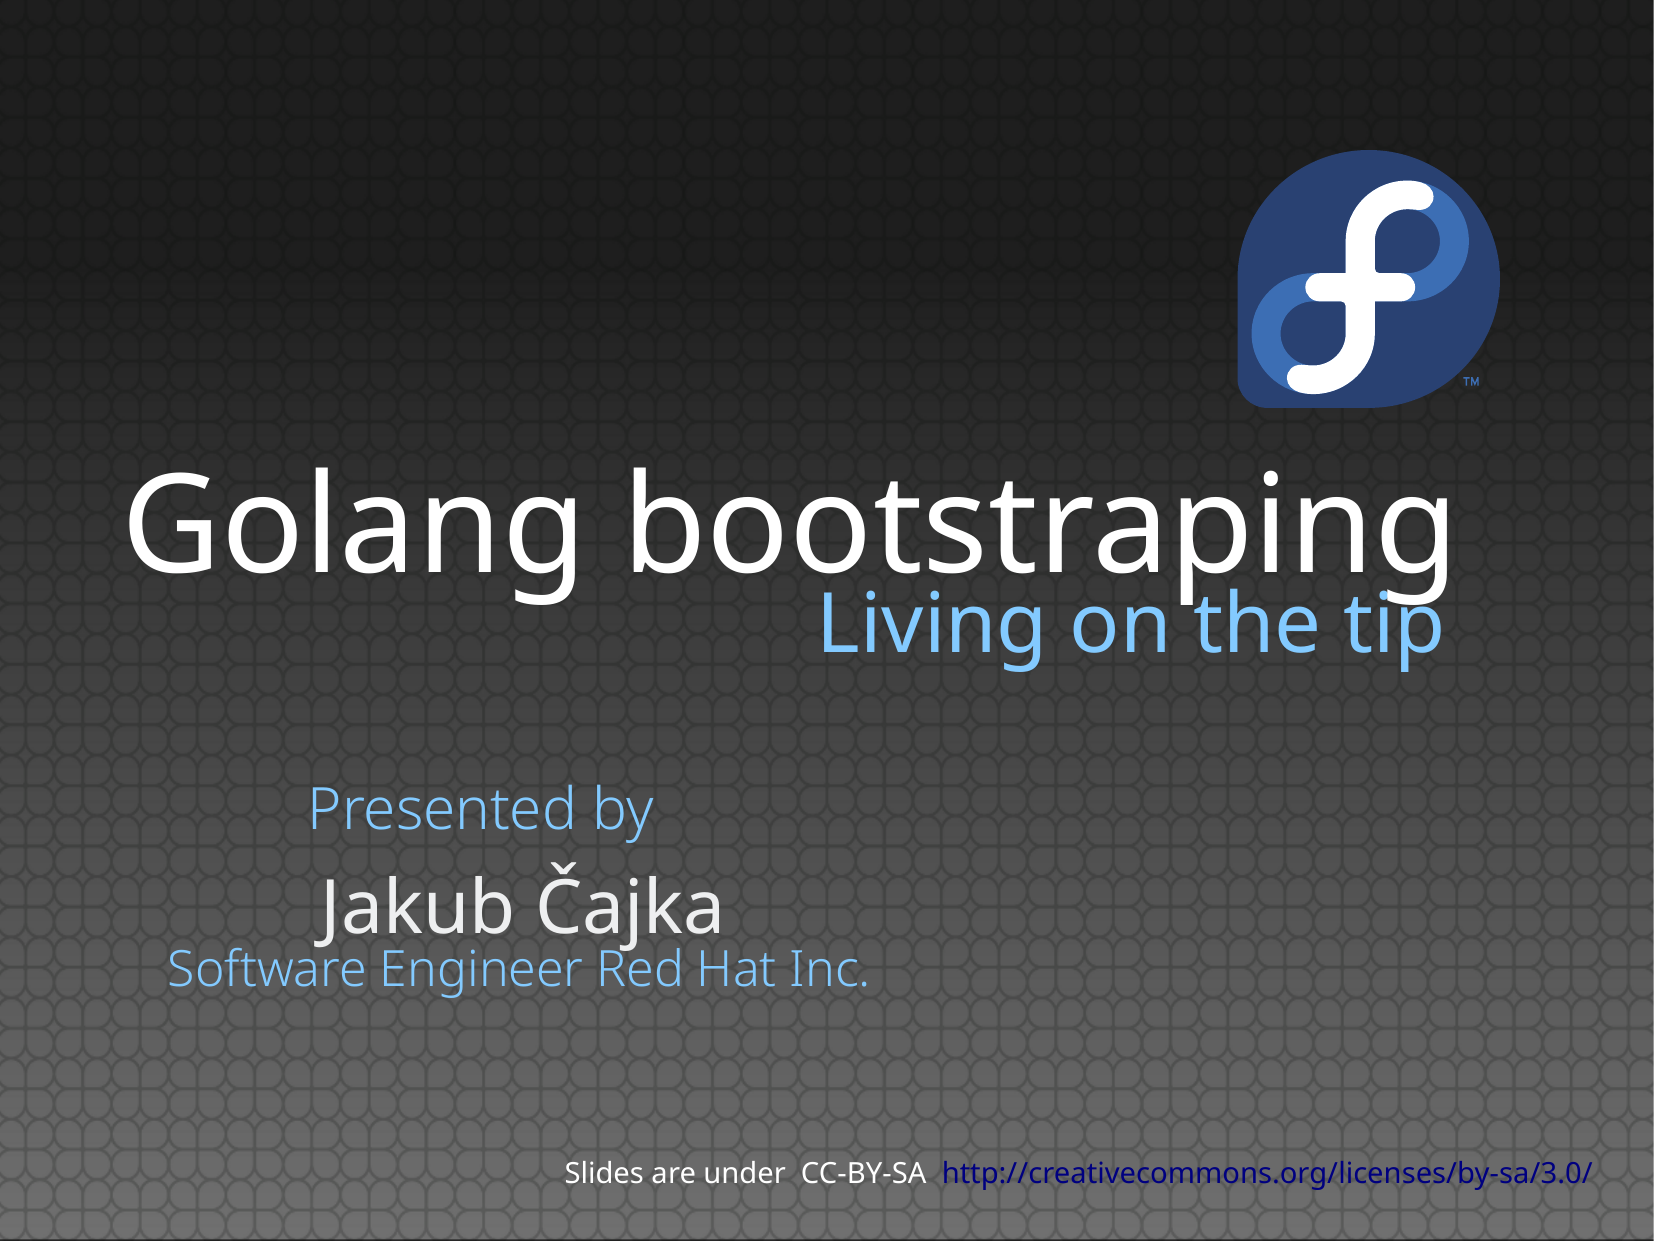

Golang bootstraping
# Living on the tip
Presented by
Jakub Čajka
Software Engineer Red Hat Inc.
Slides are under CC-BY-SA http://creativecommons.org/licenses/by-sa/3.0/